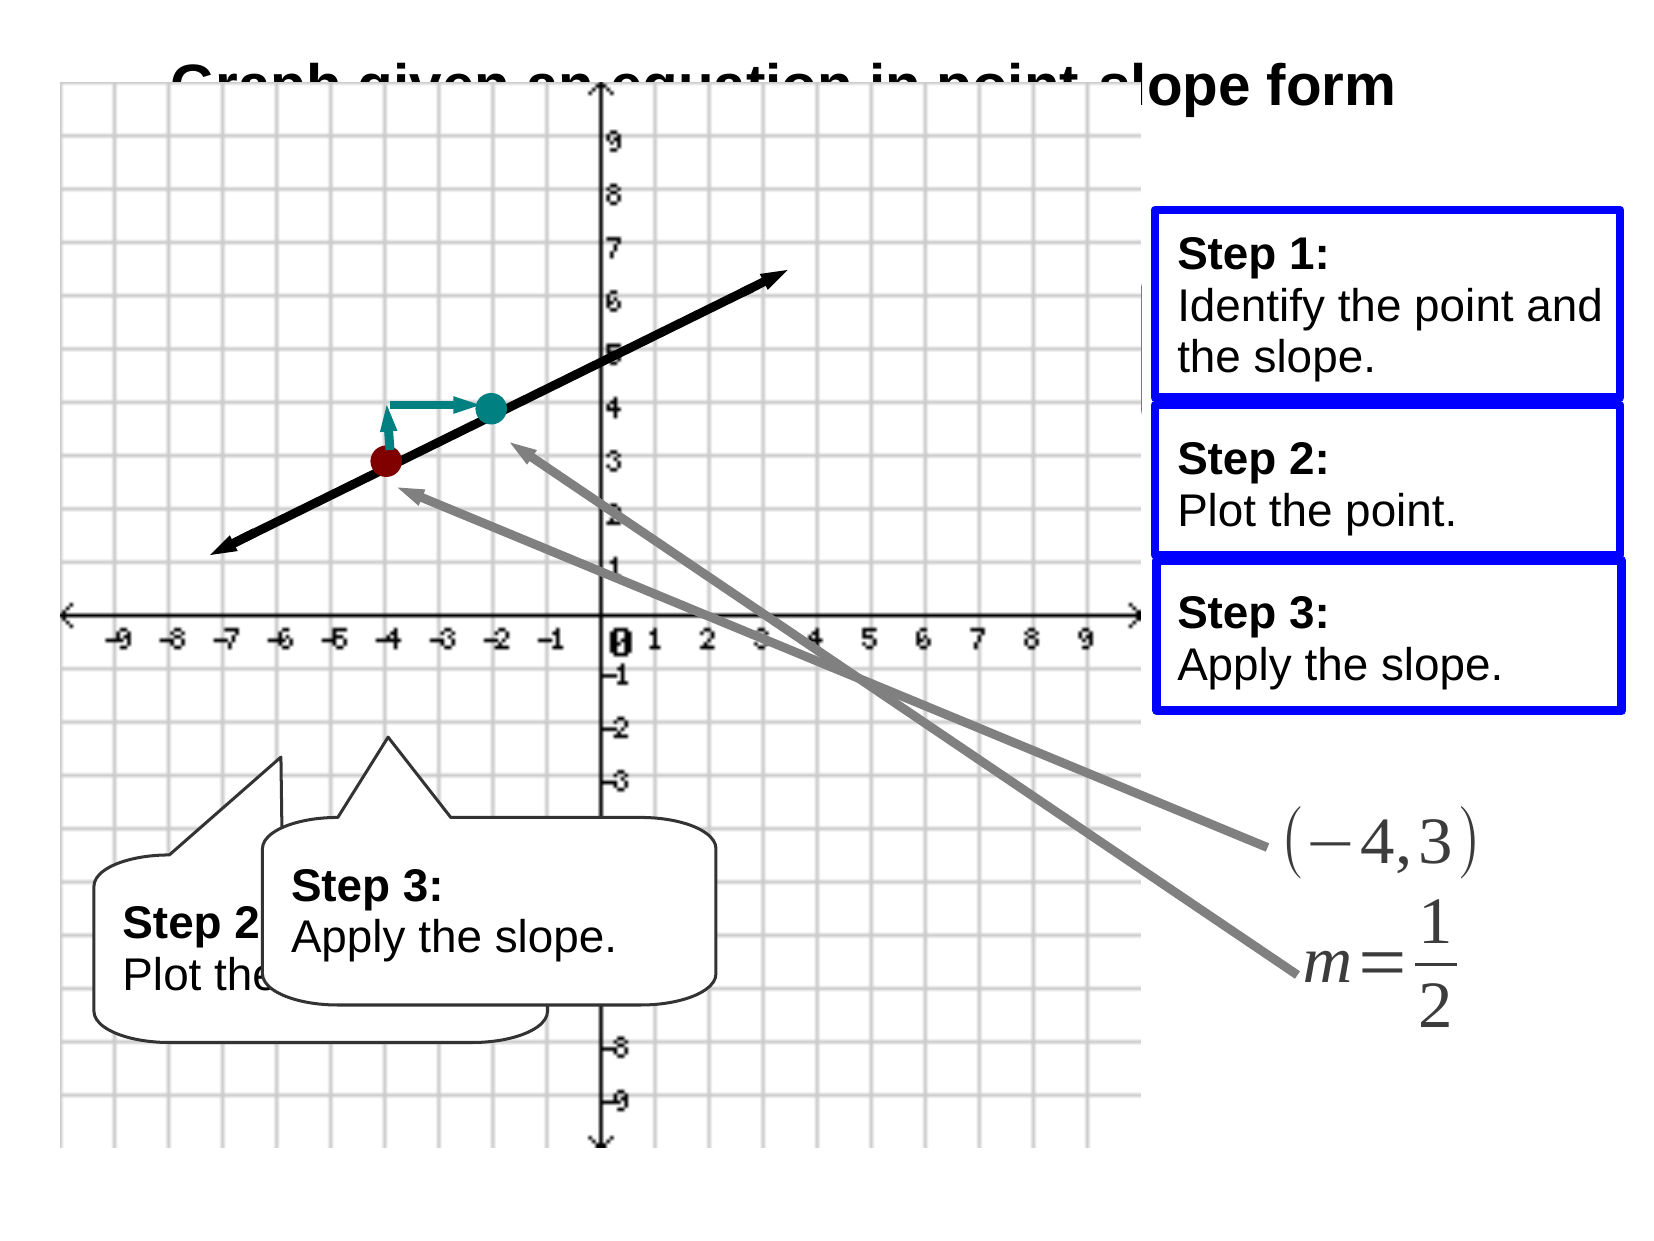

Graph given an equation in point-slope form
Step 1:
Identify the point and
the slope.
Step 2:
Plot the point.
Step 3:
Apply the slope.
Step 1:
Identify the point and
the slope.
Step 3:
Apply the slope.
Step 2:
Plot the point.